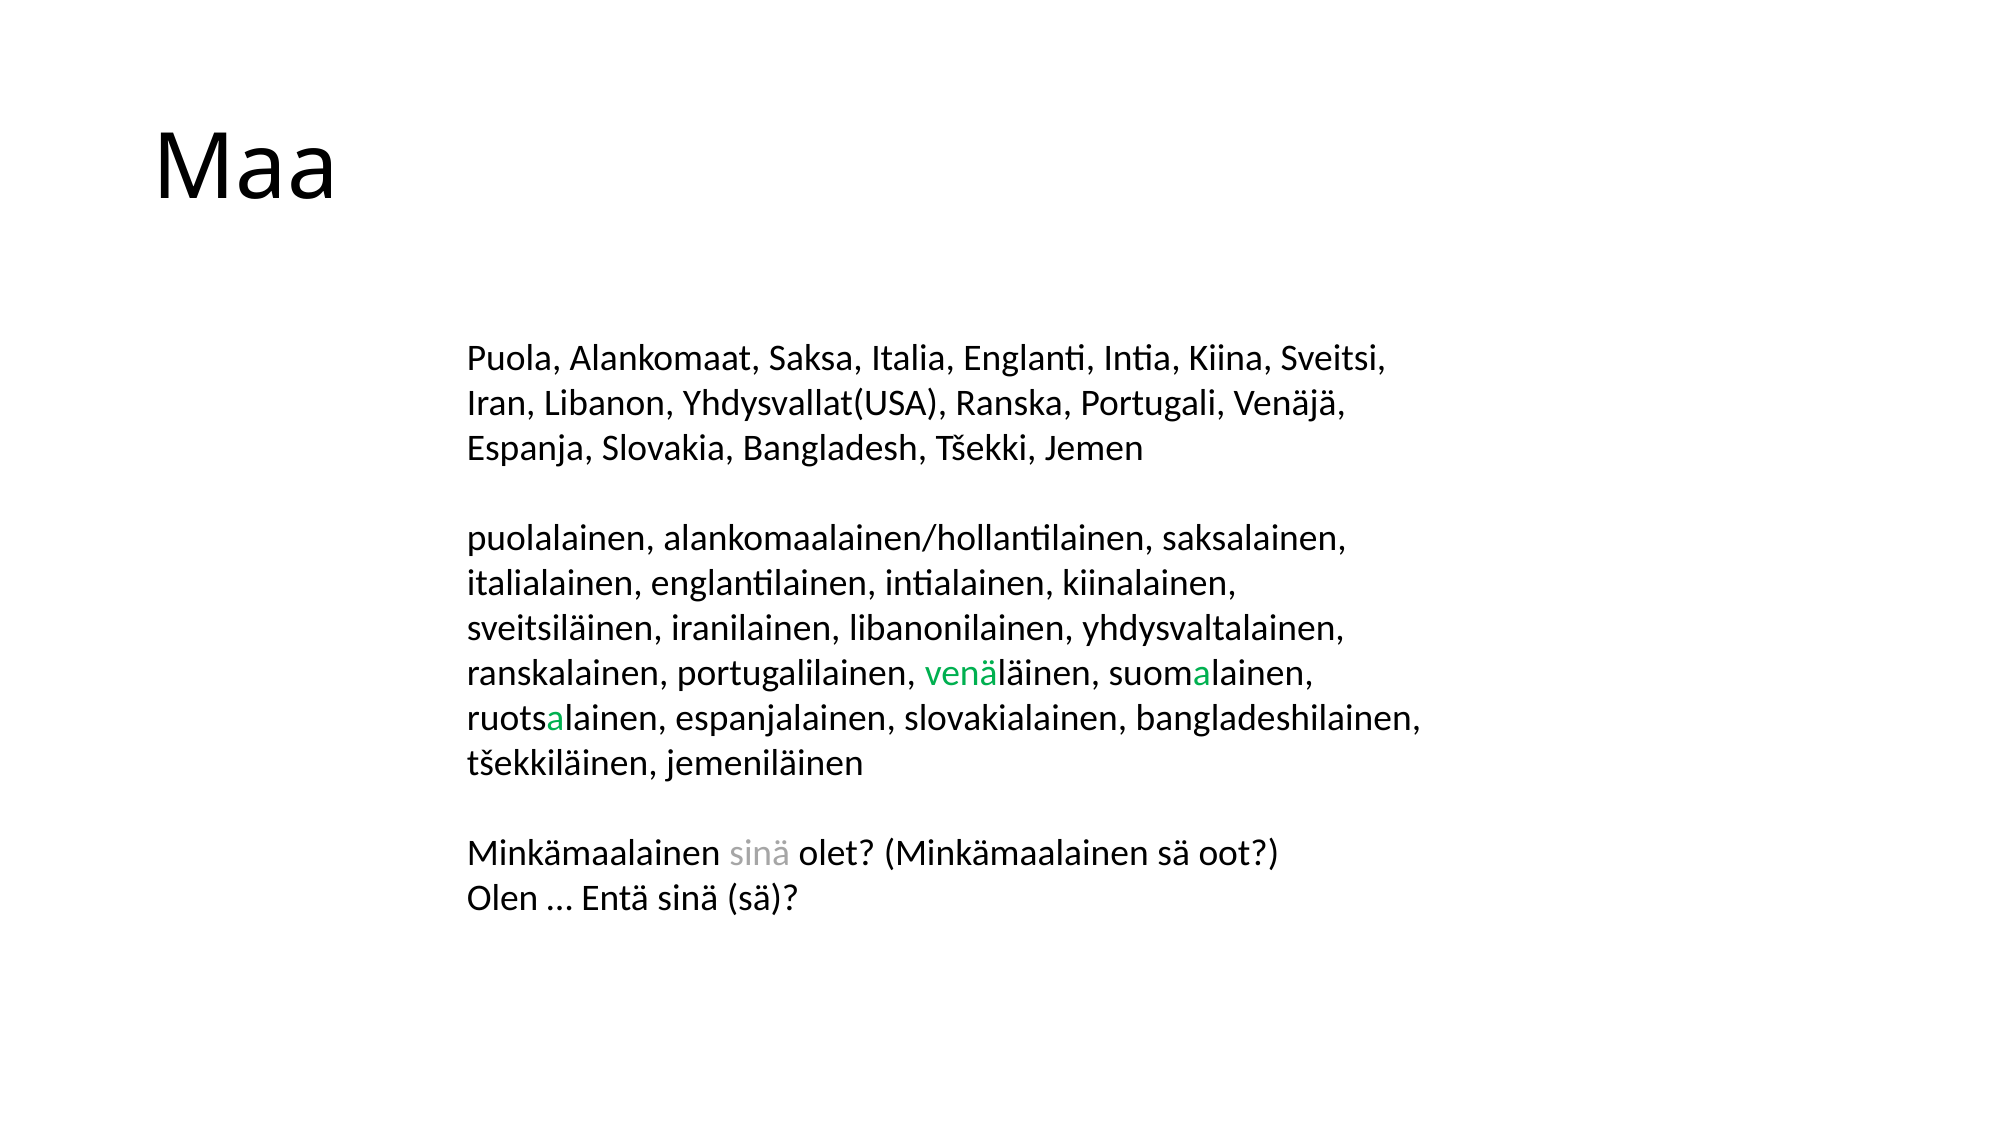

# Maa
Puola, Alankomaat, Saksa, Italia, Englanti, Intia, Kiina, Sveitsi, Iran, Libanon, Yhdysvallat(USA), Ranska, Portugali, Venäjä, Espanja, Slovakia, Bangladesh, Tšekki, Jemen
puolalainen, alankomaalainen/hollantilainen, saksalainen, italialainen, englantilainen, intialainen, kiinalainen, sveitsiläinen, iranilainen, libanonilainen, yhdysvaltalainen, ranskalainen, portugalilainen, venäläinen, suomalainen, ruotsalainen, espanjalainen, slovakialainen, bangladeshilainen, tšekkiläinen, jemeniläinen
Minkämaalainen sinä olet? (Minkämaalainen sä oot?)
Olen … Entä sinä (sä)?